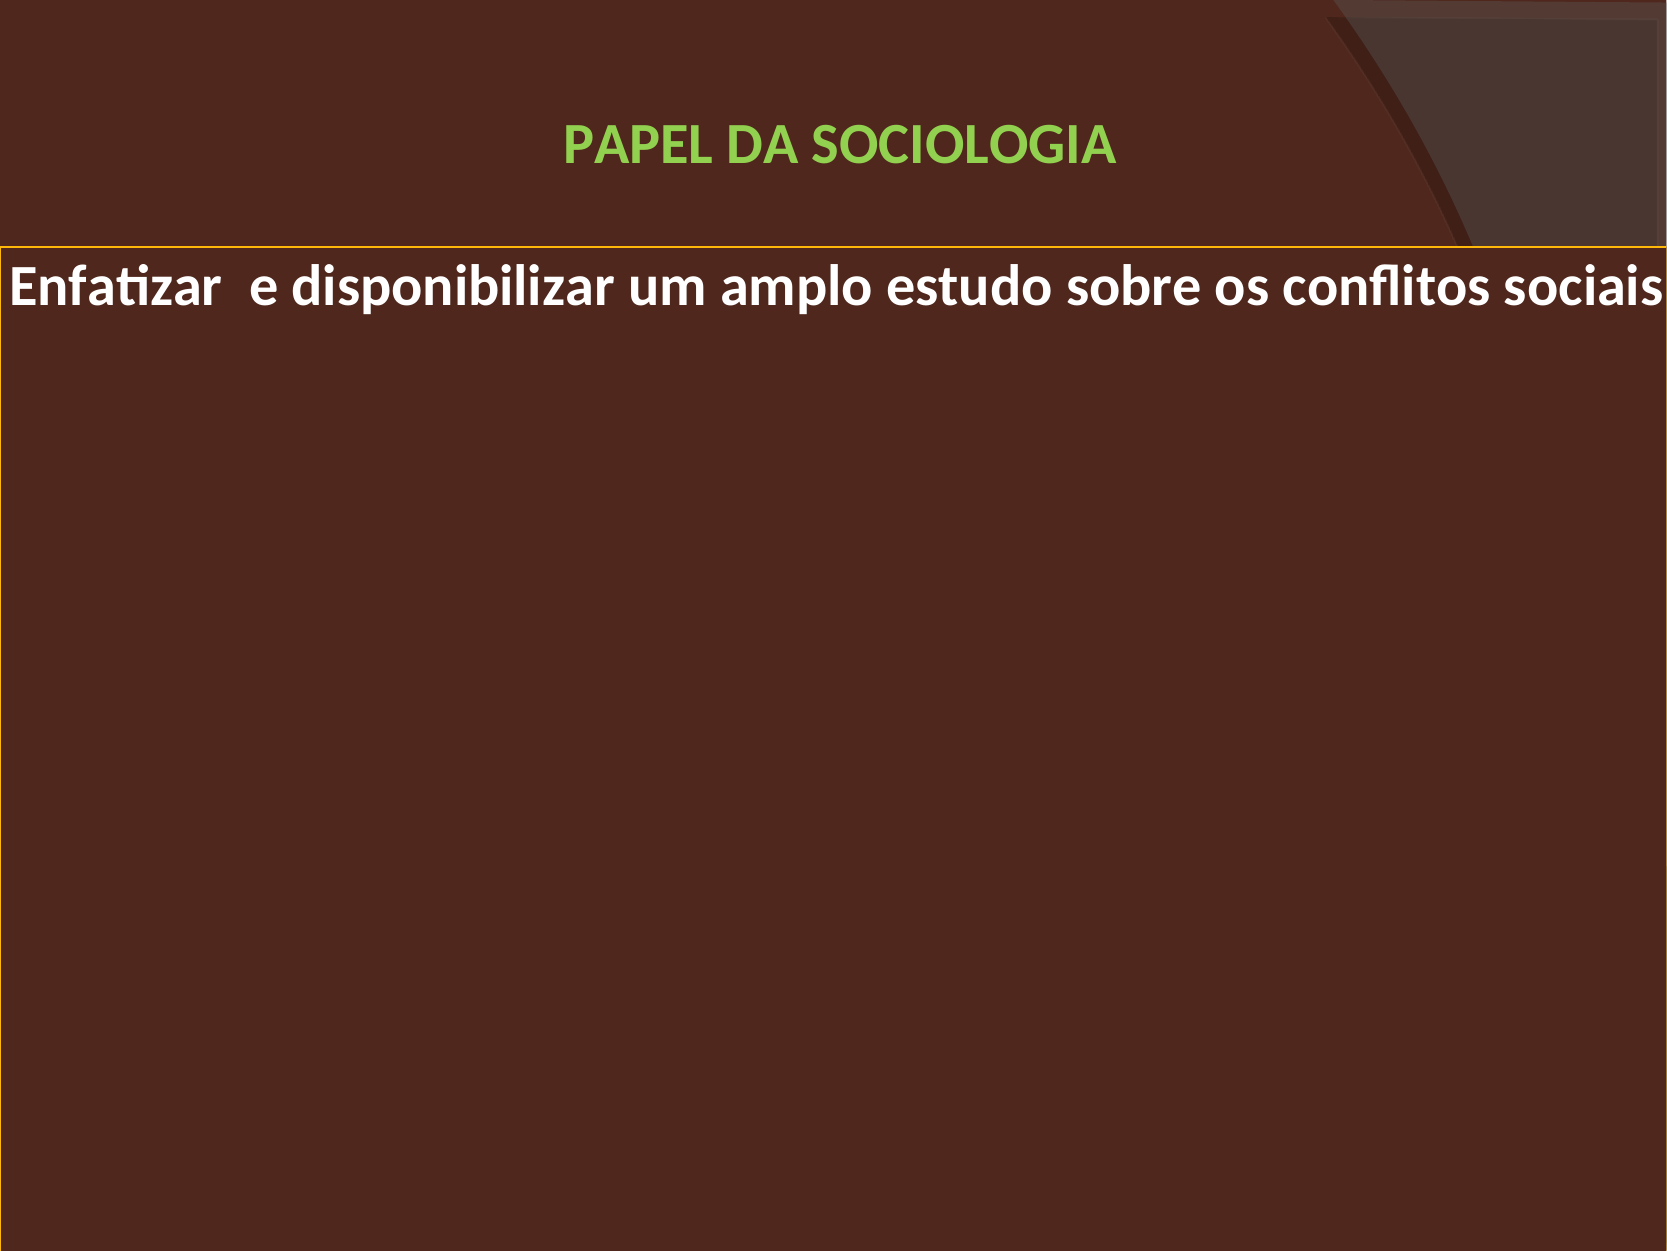

PAPEL DA SOCIOLOGIA
# Enfatizar e disponibilizar um amplo estudo sobre os conflitos sociais